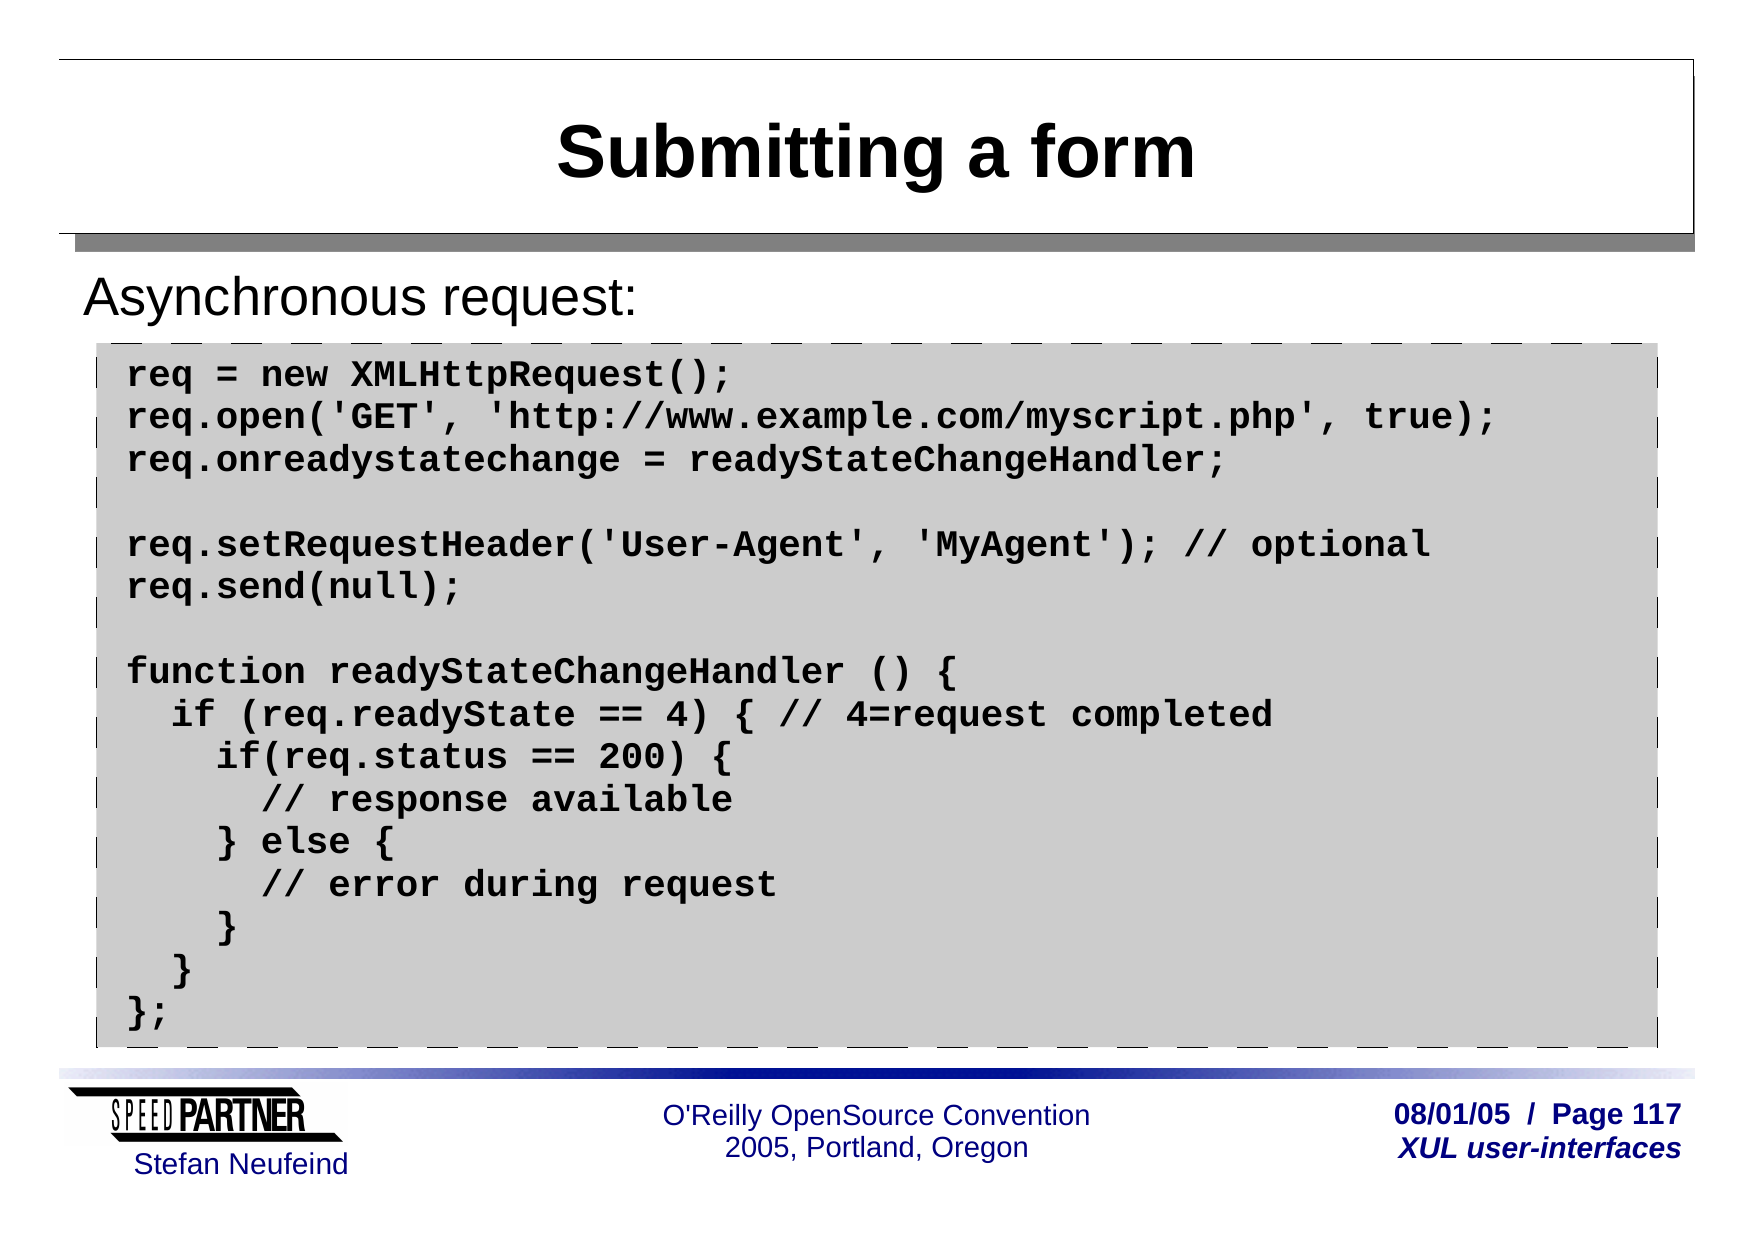

# Submitting a form
Asynchronous request:
req = new XMLHttpRequest();
req.open('GET', 'http://www.example.com/myscript.php', true);
req.onreadystatechange = readyStateChangeHandler;
req.setRequestHeader('User-Agent', 'MyAgent'); // optional
req.send(null);
function readyStateChangeHandler () {
 if (req.readyState == 4) { // 4=request completed
 if(req.status == 200) {
 // response available
 } else {
 // error during request
 }
 }
};